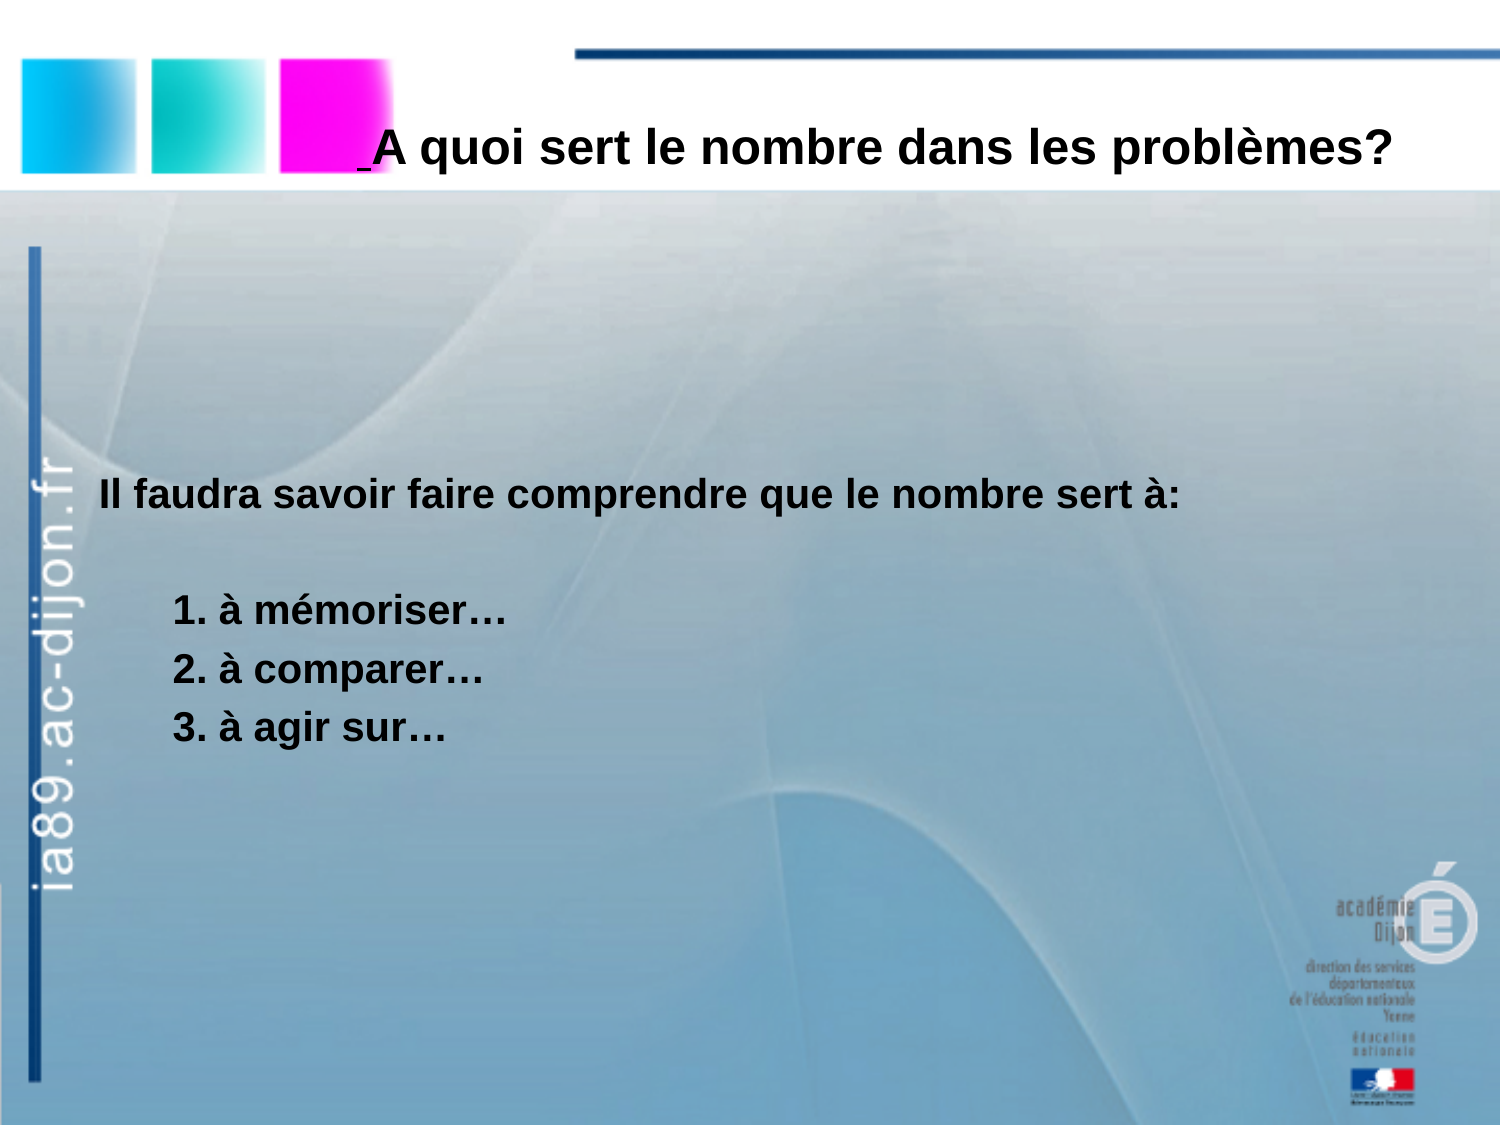

# A quoi sert le nombre dans les problèmes?
Il faudra savoir faire comprendre que le nombre sert à:
	1. à mémoriser…
	2. à comparer…
	3. à agir sur…